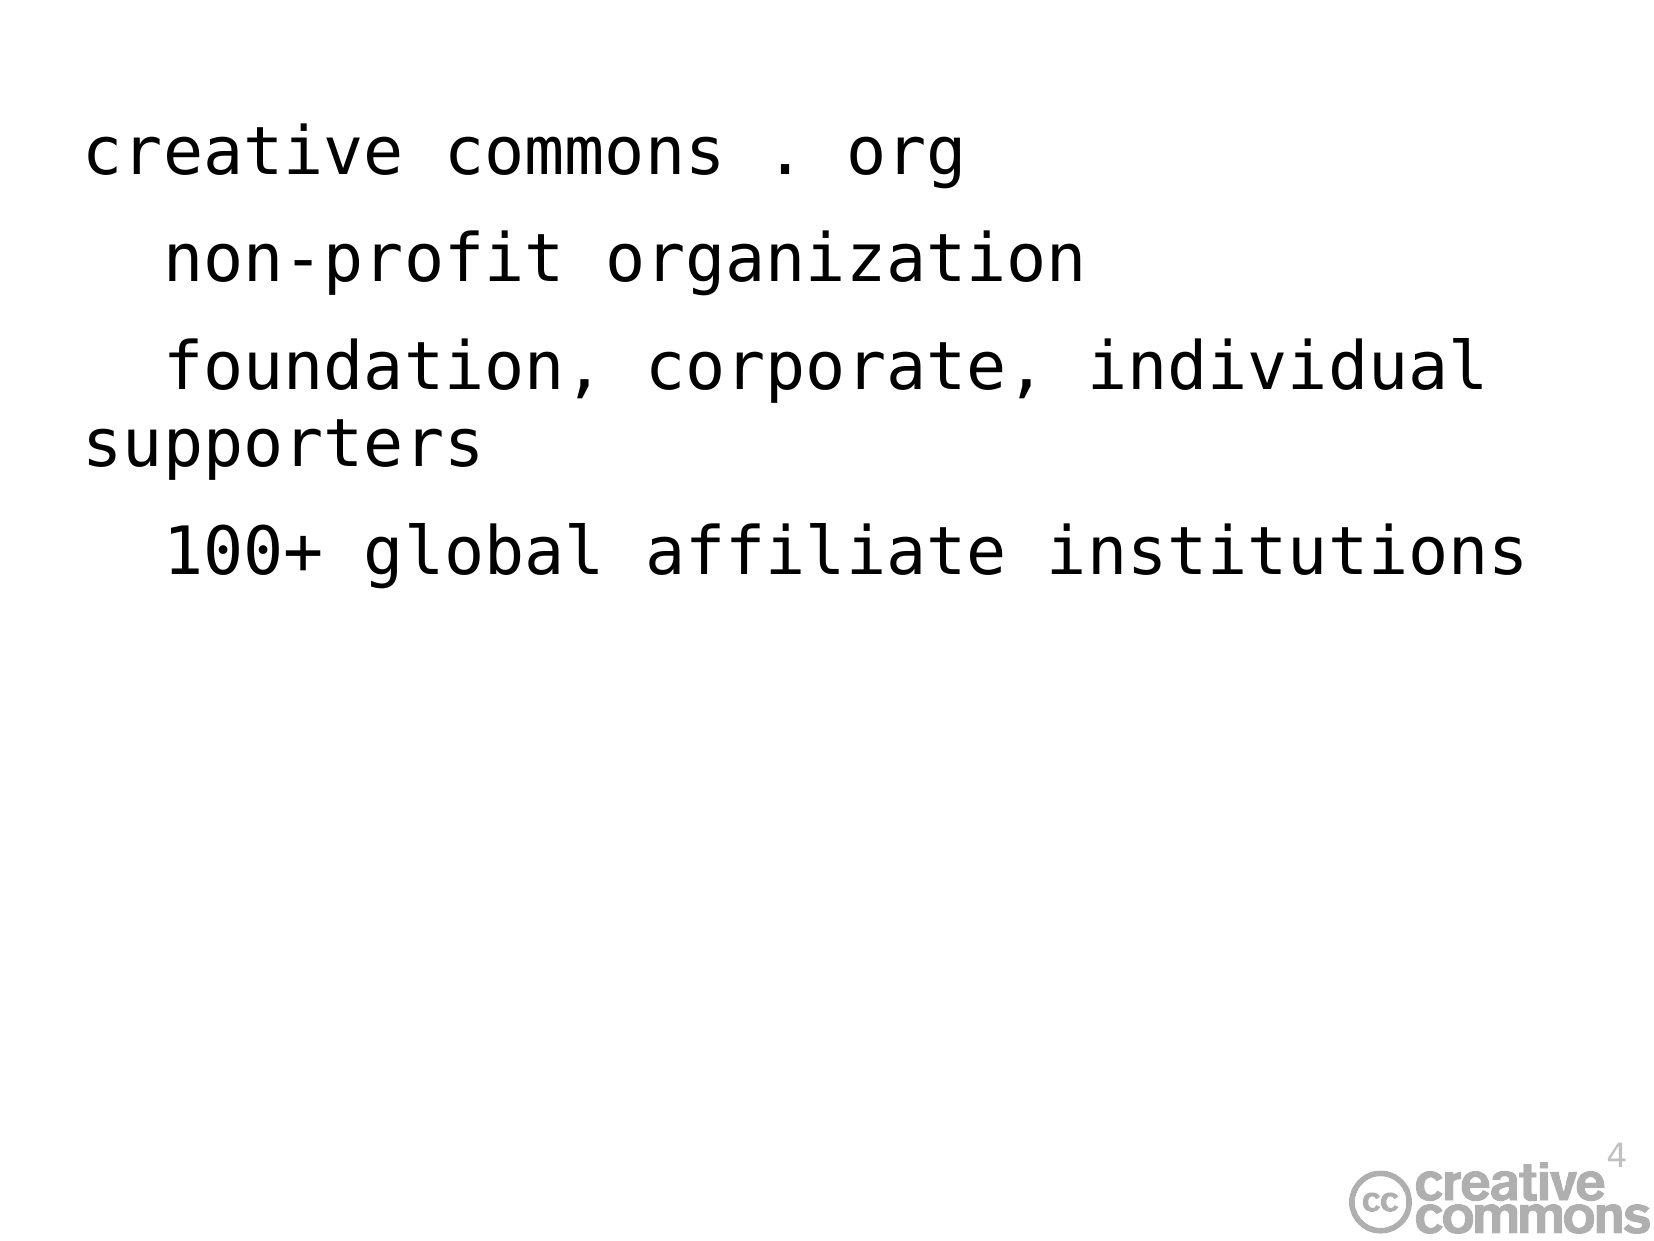

# creative commons . org
 non-profit organization
 foundation, corporate, individual supporters
 100+ global affiliate institutions